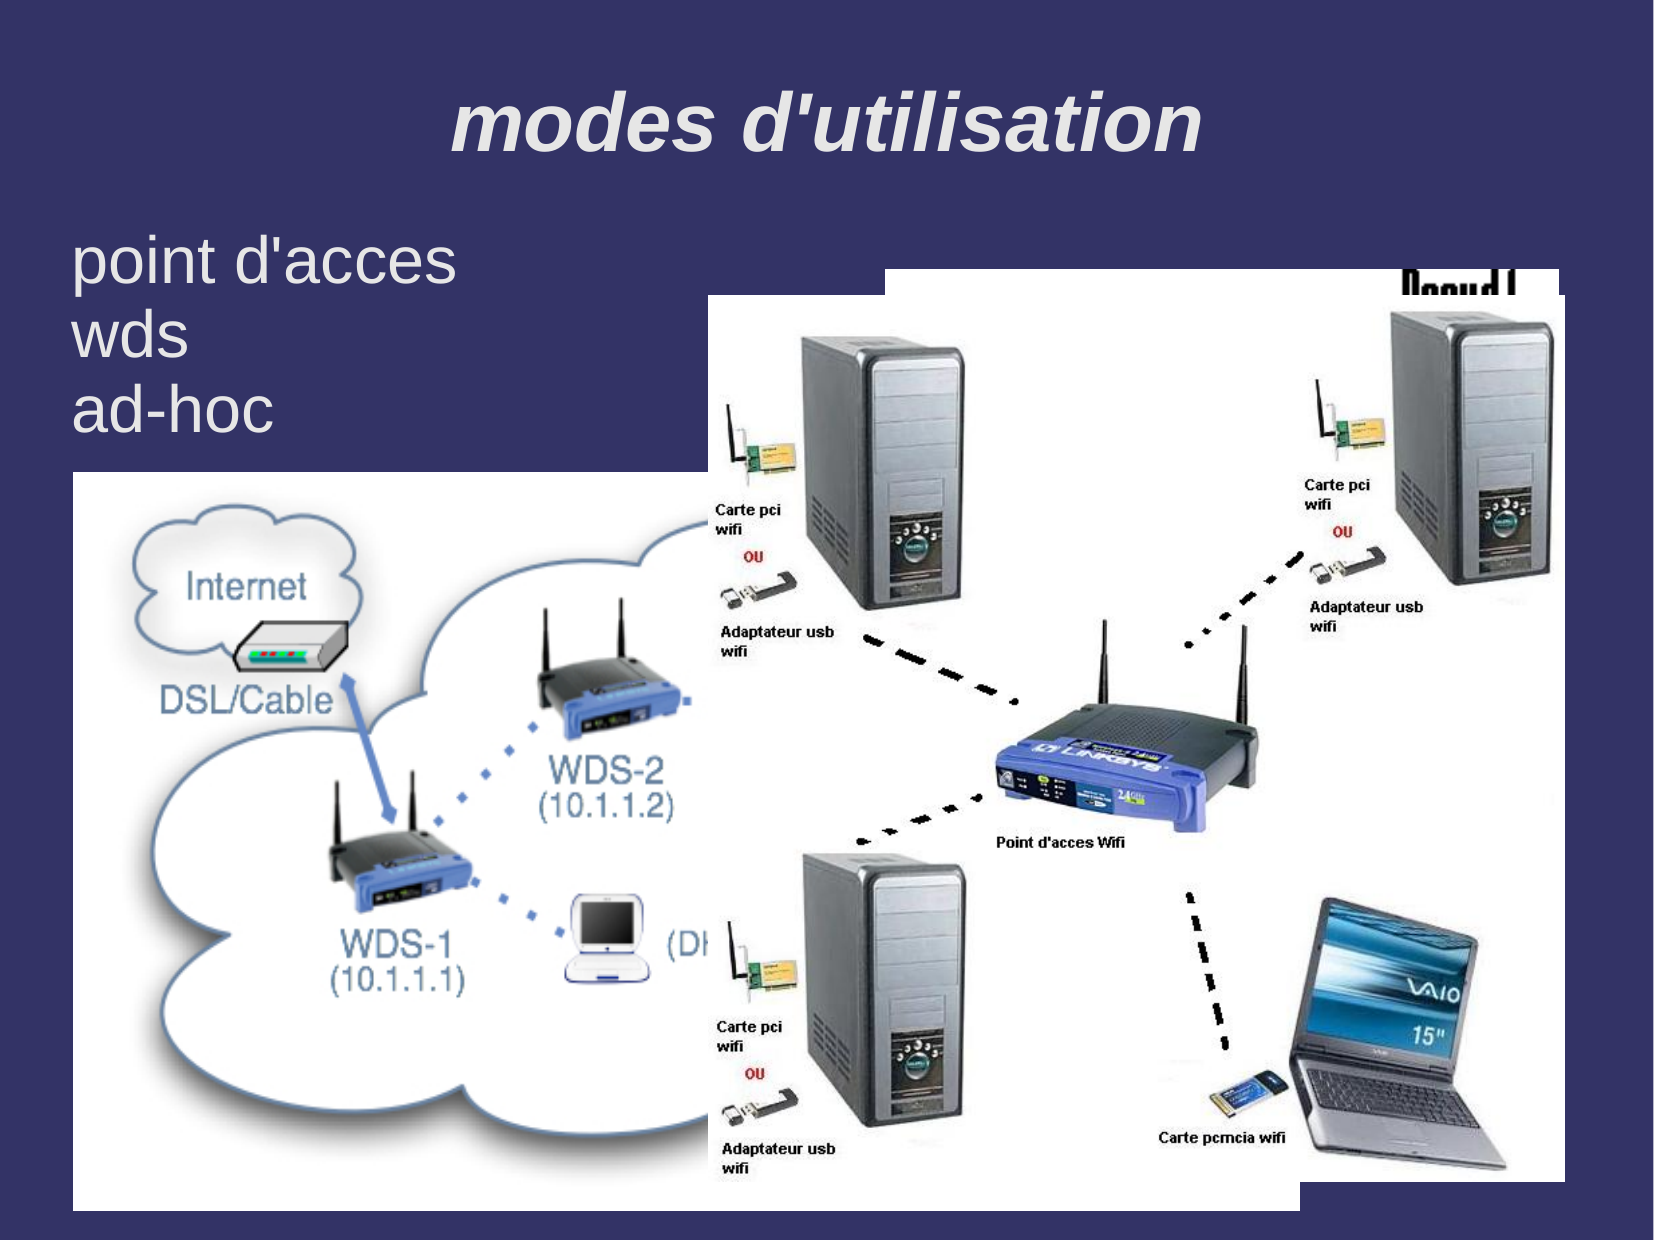

# modes d'utilisation
point d'acces
wds
ad-hoc